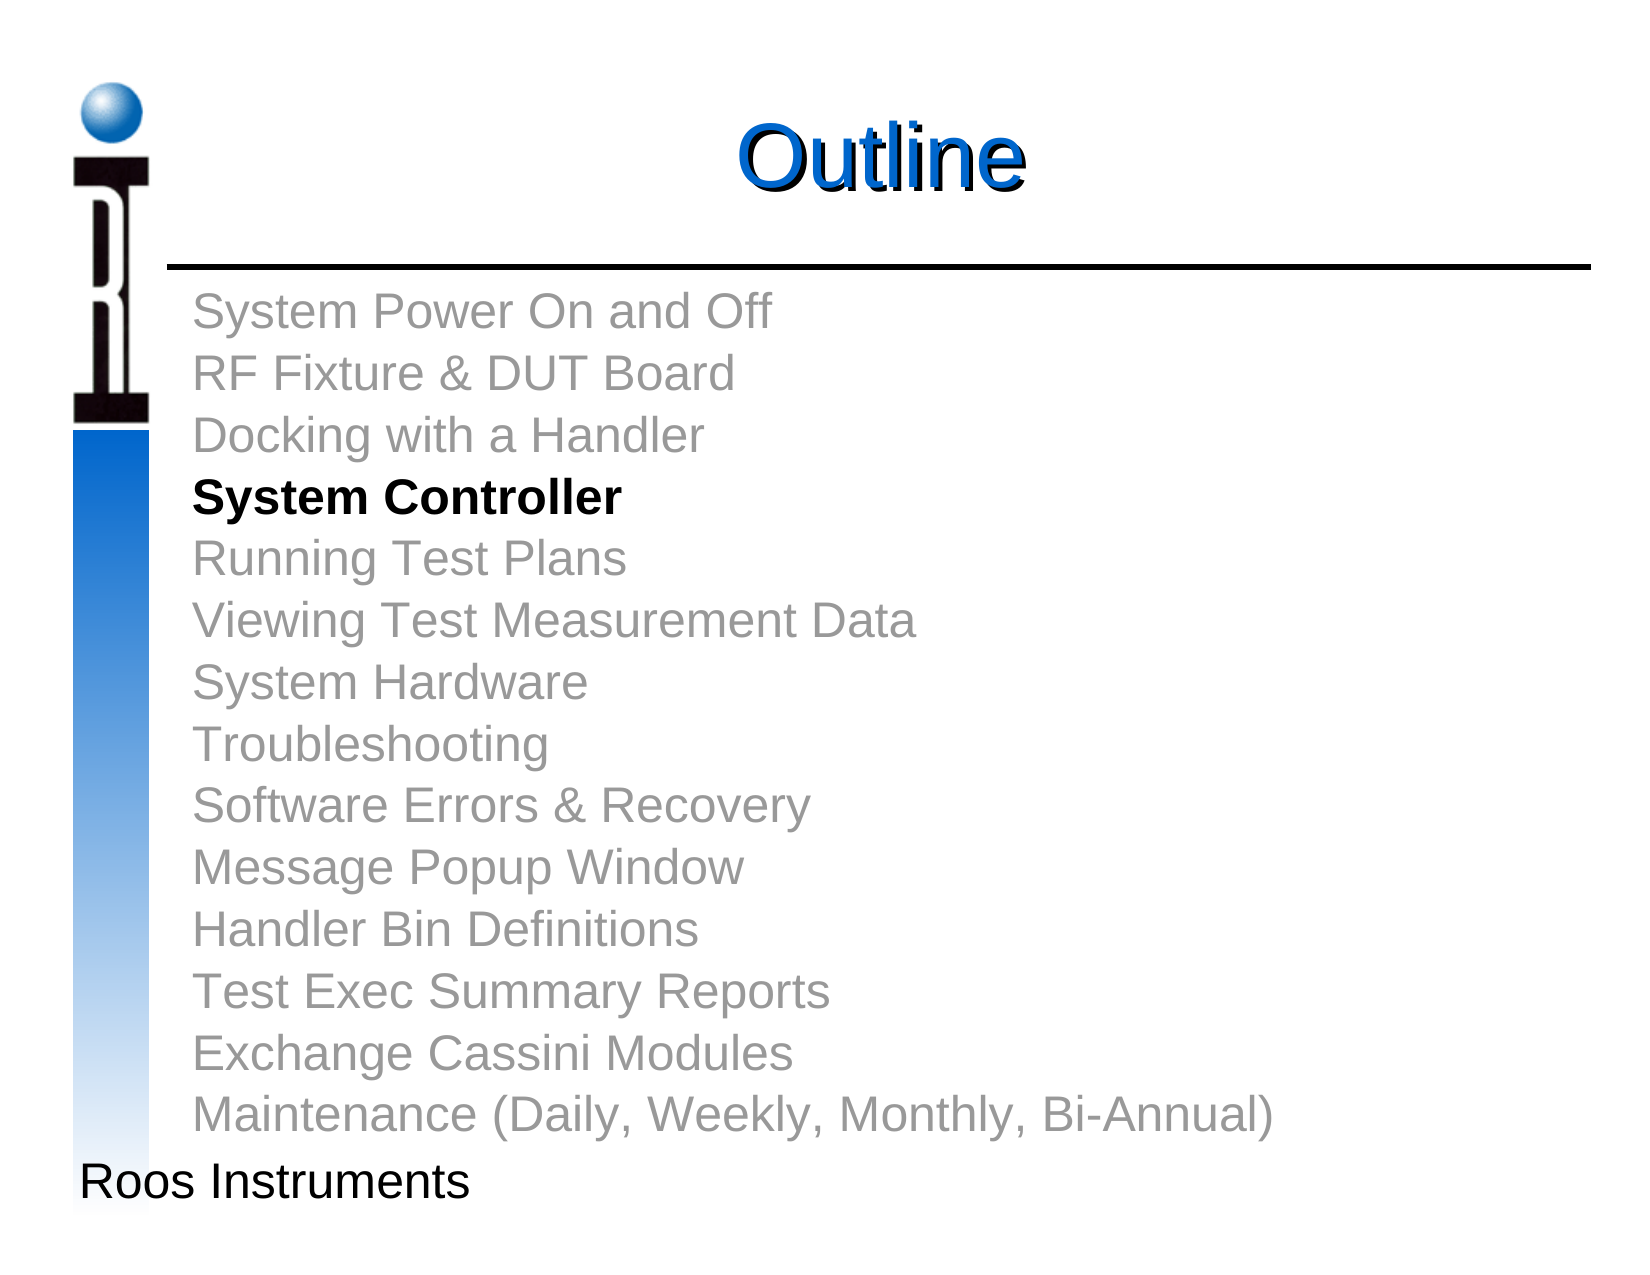

# Outline
System Power On and Off
RF Fixture & DUT Board
Docking with a Handler
System Controller
Running Test Plans
Viewing Test Measurement Data
System Hardware
Troubleshooting
Software Errors & Recovery
Message Popup Window
Handler Bin Definitions
Test Exec Summary Reports
Exchange Cassini Modules
Maintenance (Daily, Weekly, Monthly, Bi-Annual)